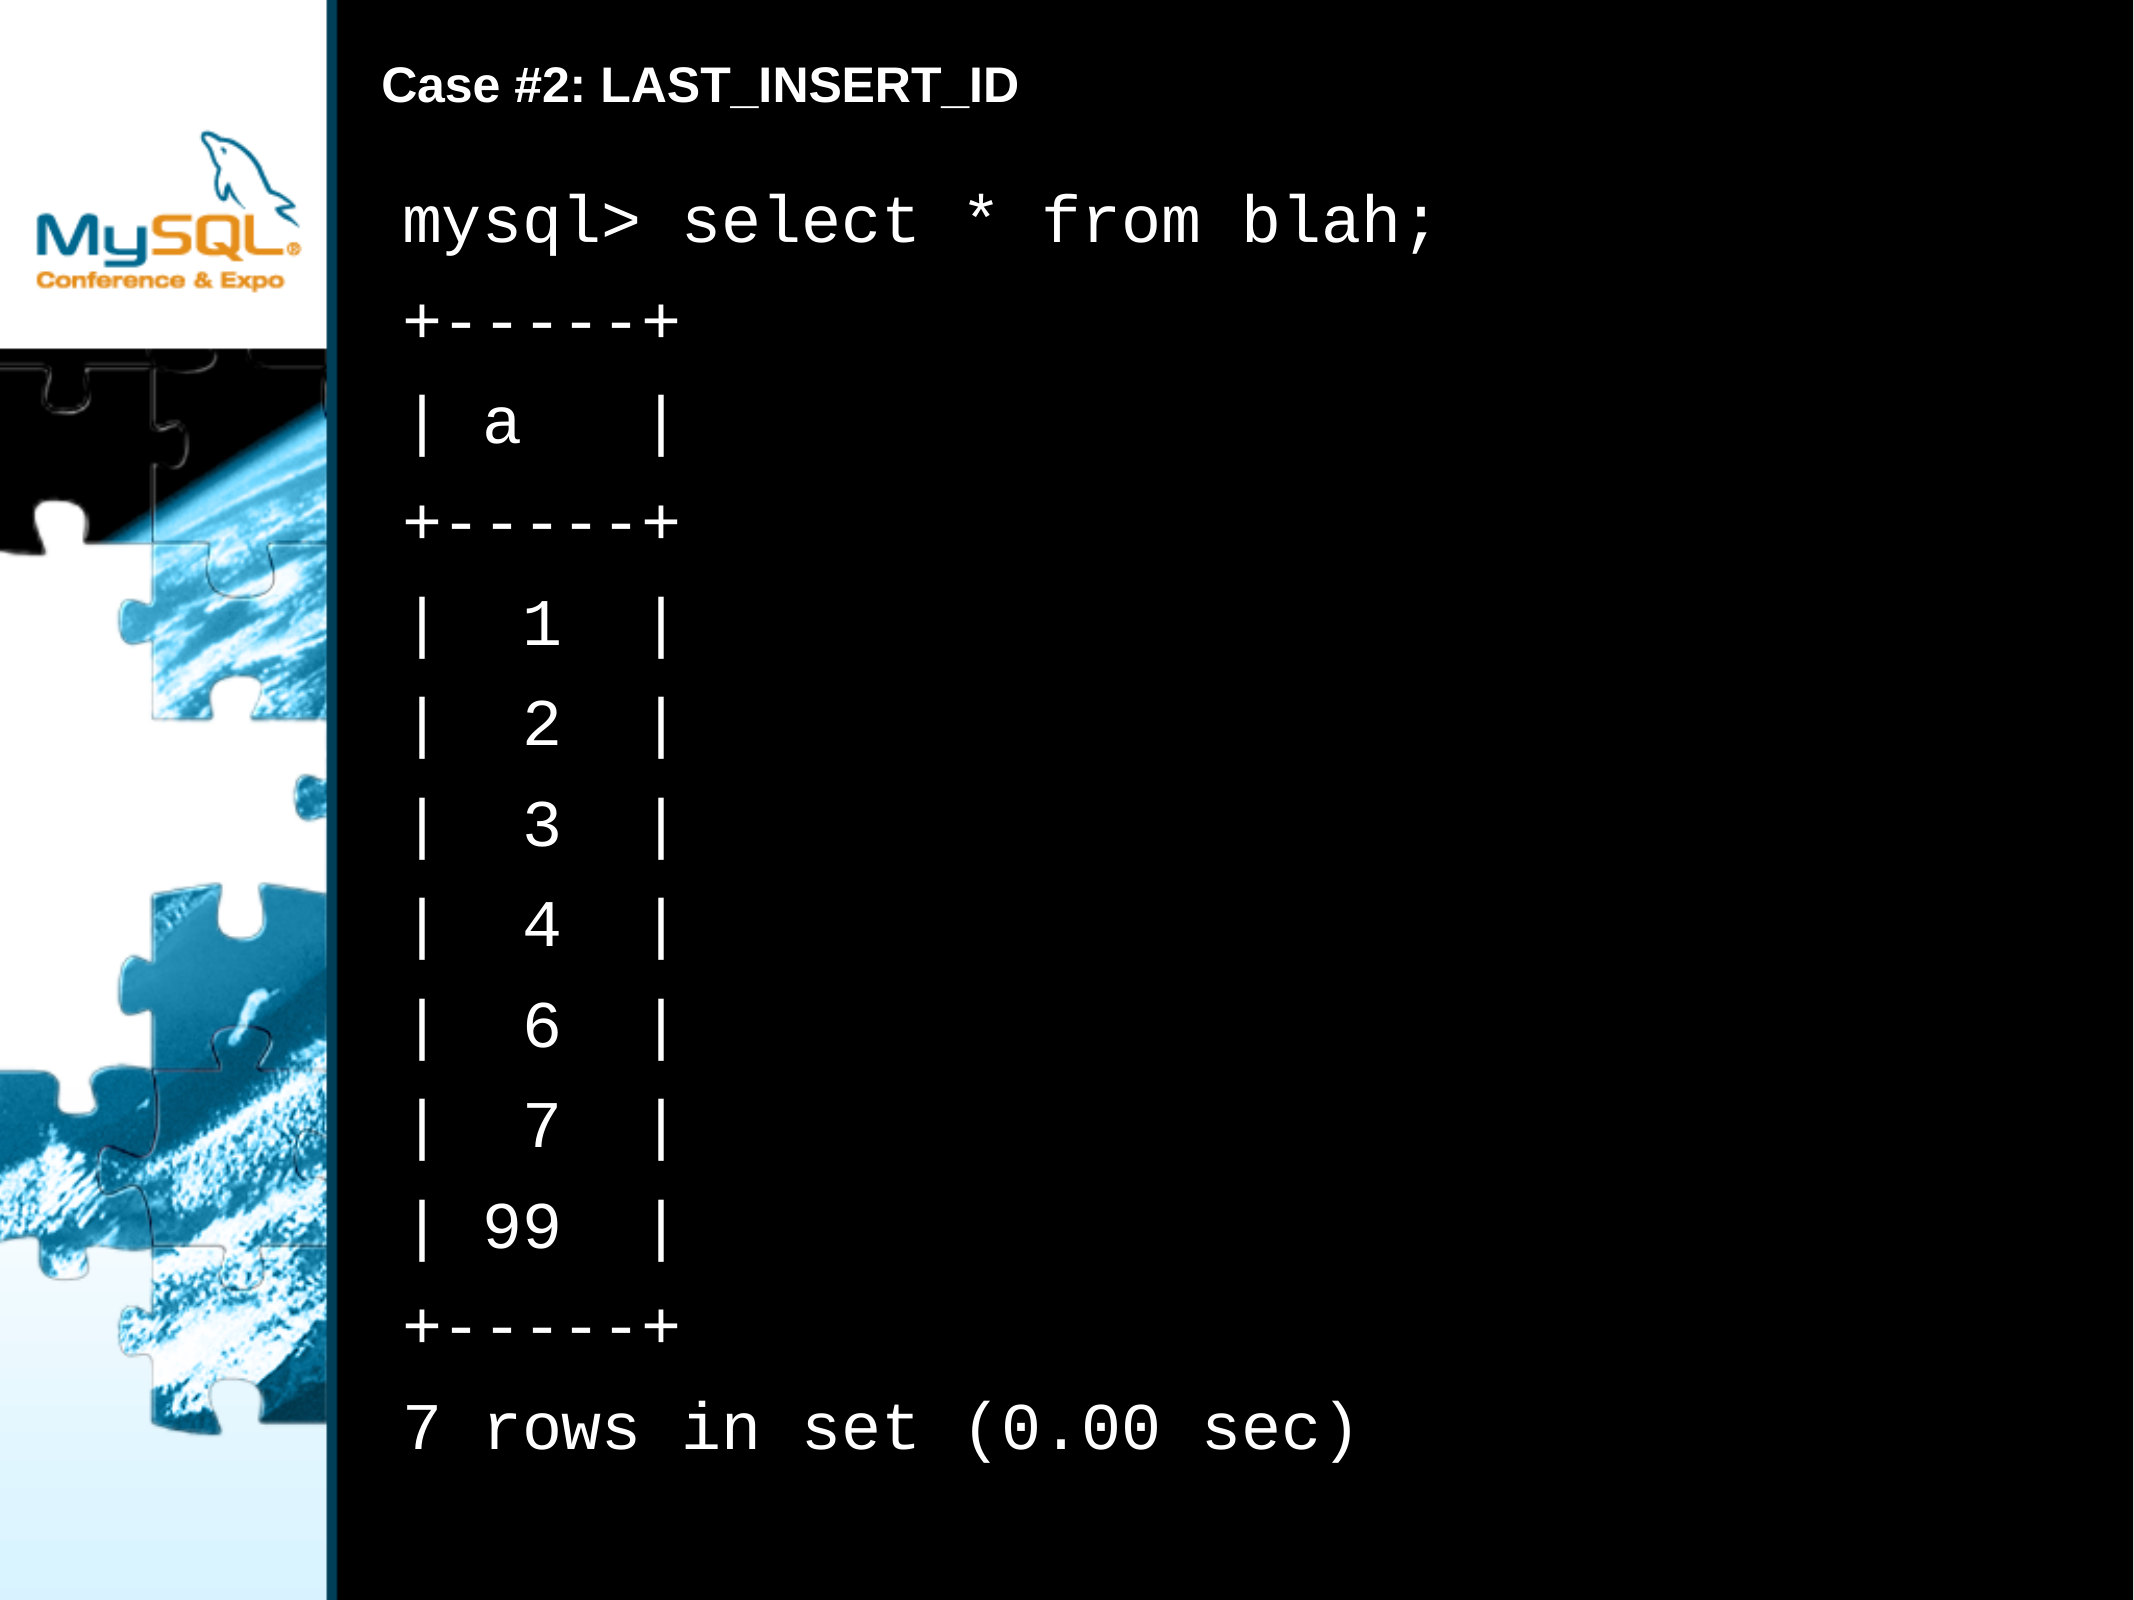

# Case #2: LAST_INSERT_ID
mysql> select * from blah;
+-----+
| a |
+-----+
| 1 |
| 2 |
| 3 |
| 4 |
| 6 |
| 7 |
| 99 |
+-----+
7 rows in set (0.00 sec)